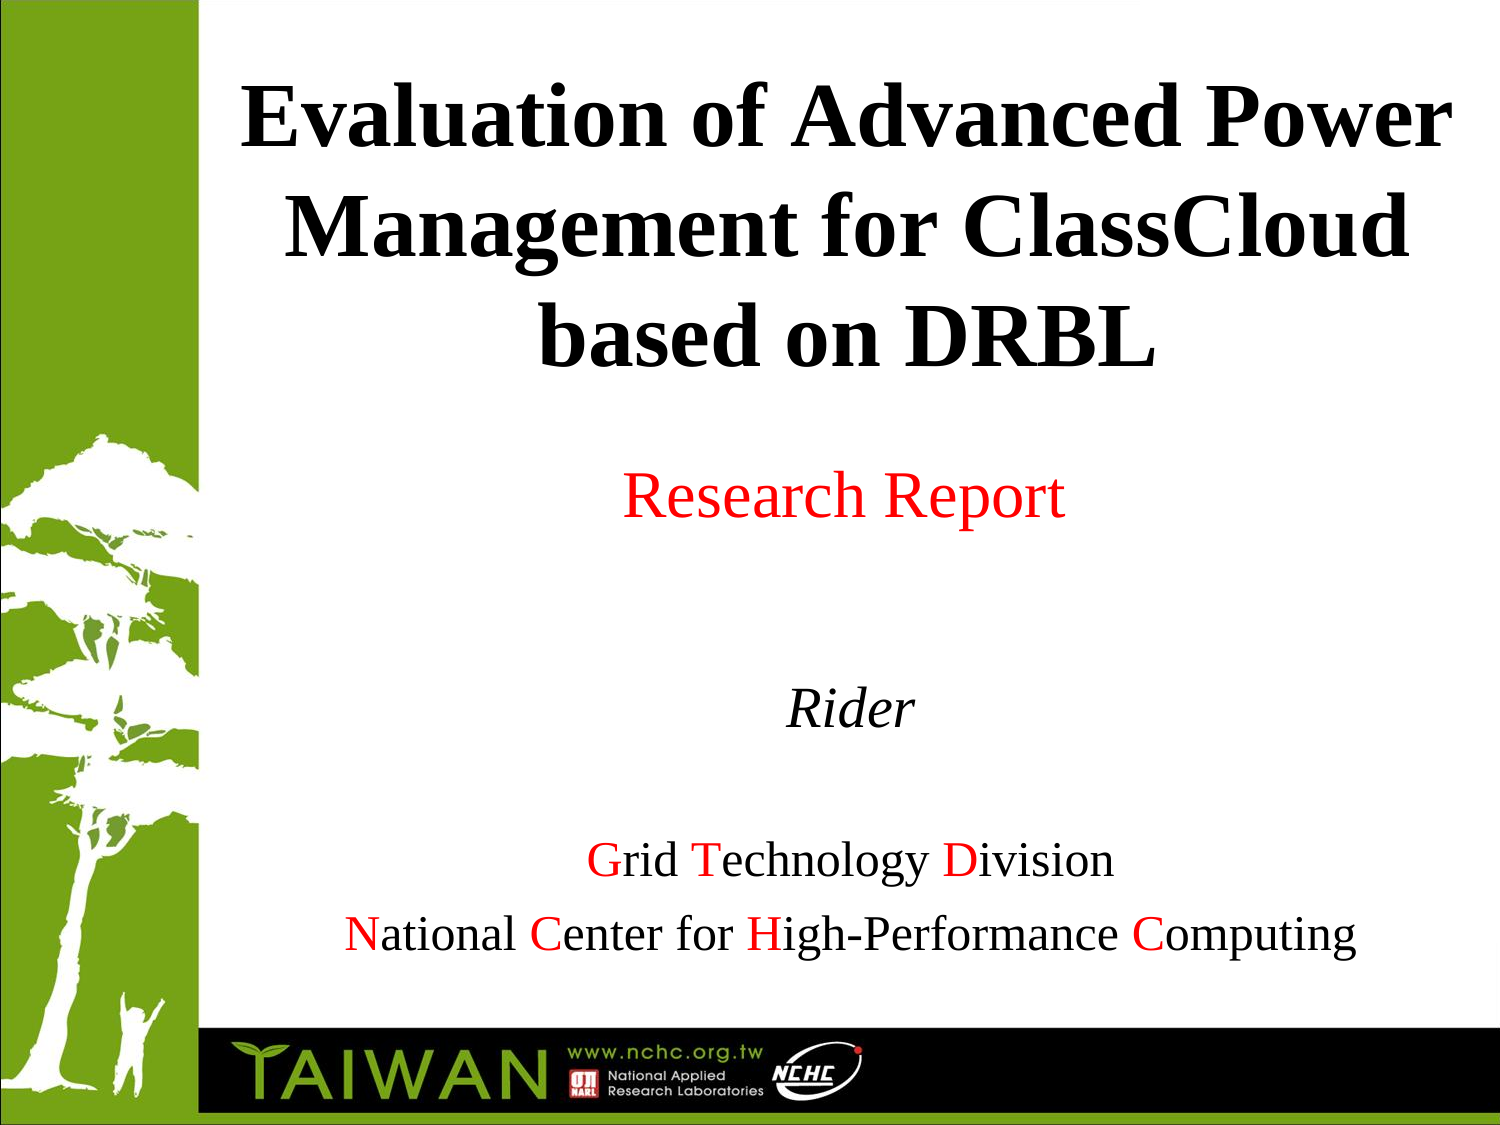

# Evaluation of Advanced Power Management for ClassCloud based on DRBL
Research Report
Rider
Grid Technology Division
National Center for High-Performance Computing